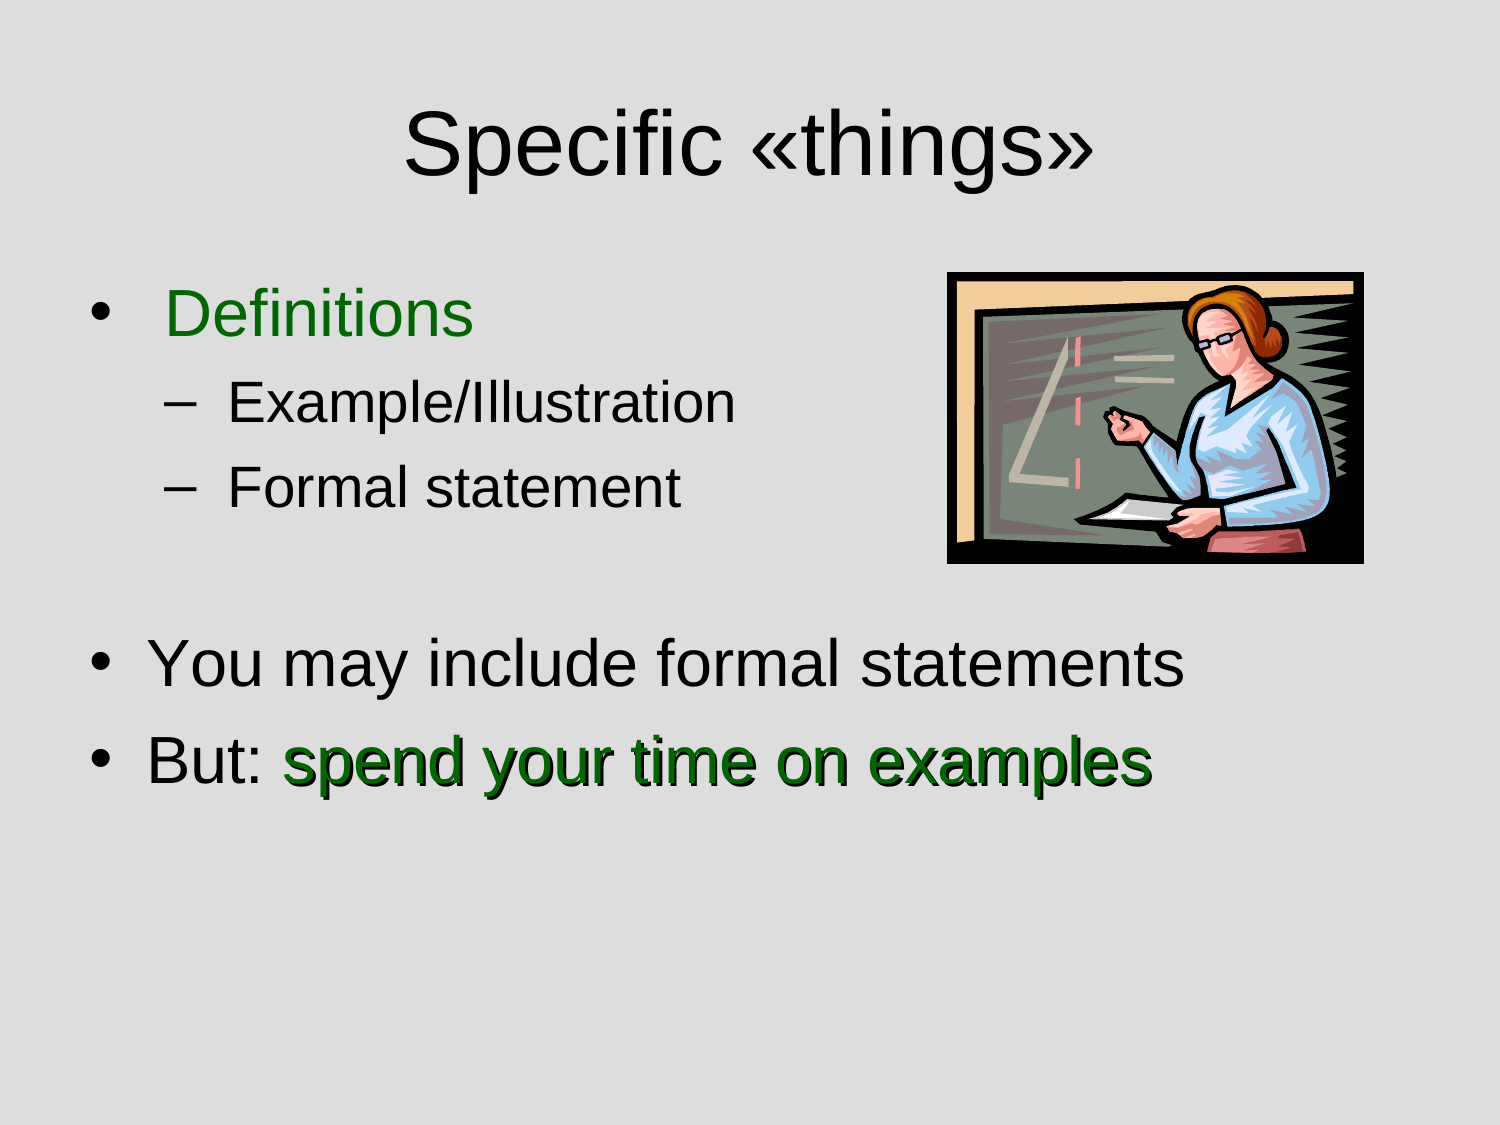

# Specific «things»
 Definitions
 Example/Illustration
 Formal statement
You may include formal statements
But: spend your time on examples